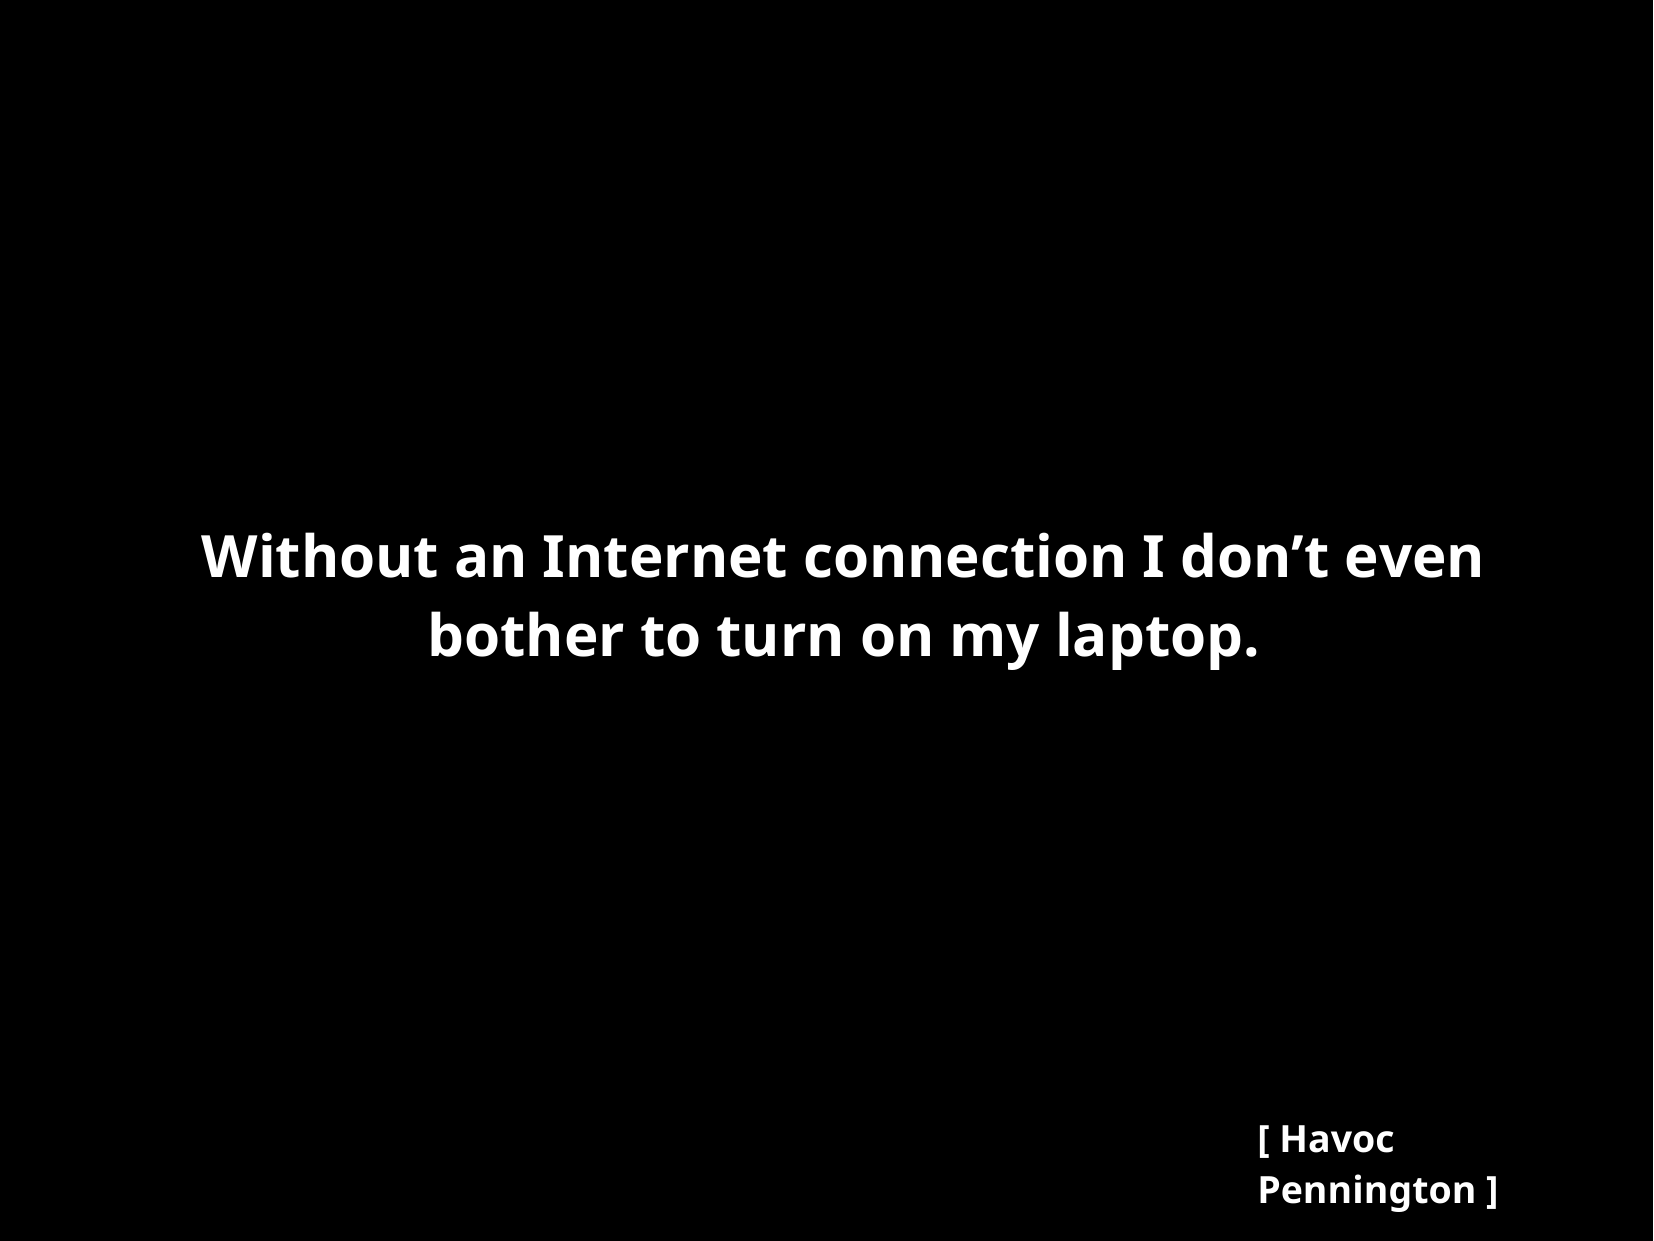

Without an Internet connection I don’t even bother to turn on my laptop.
[ Havoc Pennington ]